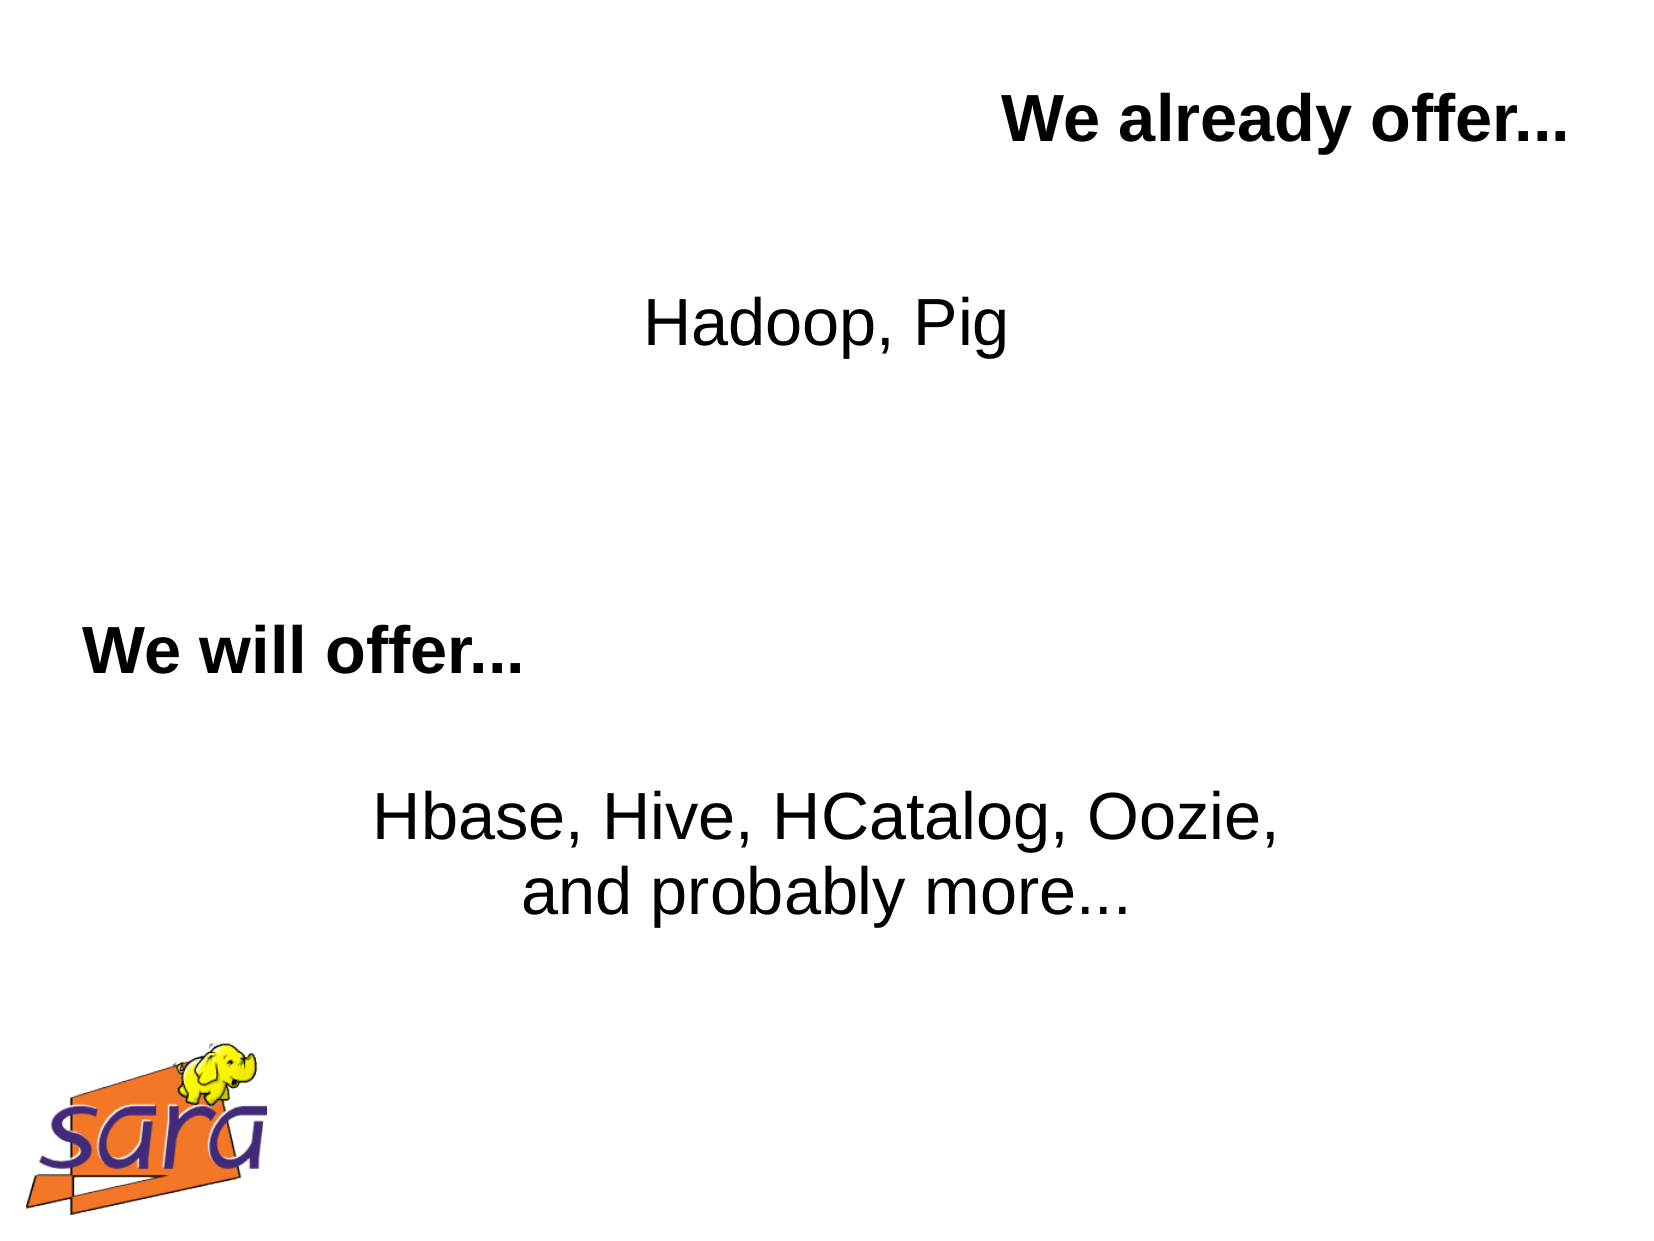

# We already offer...
Hadoop, Pig
We will offer...
Hbase, Hive, HCatalog, Oozie,
and probably more...